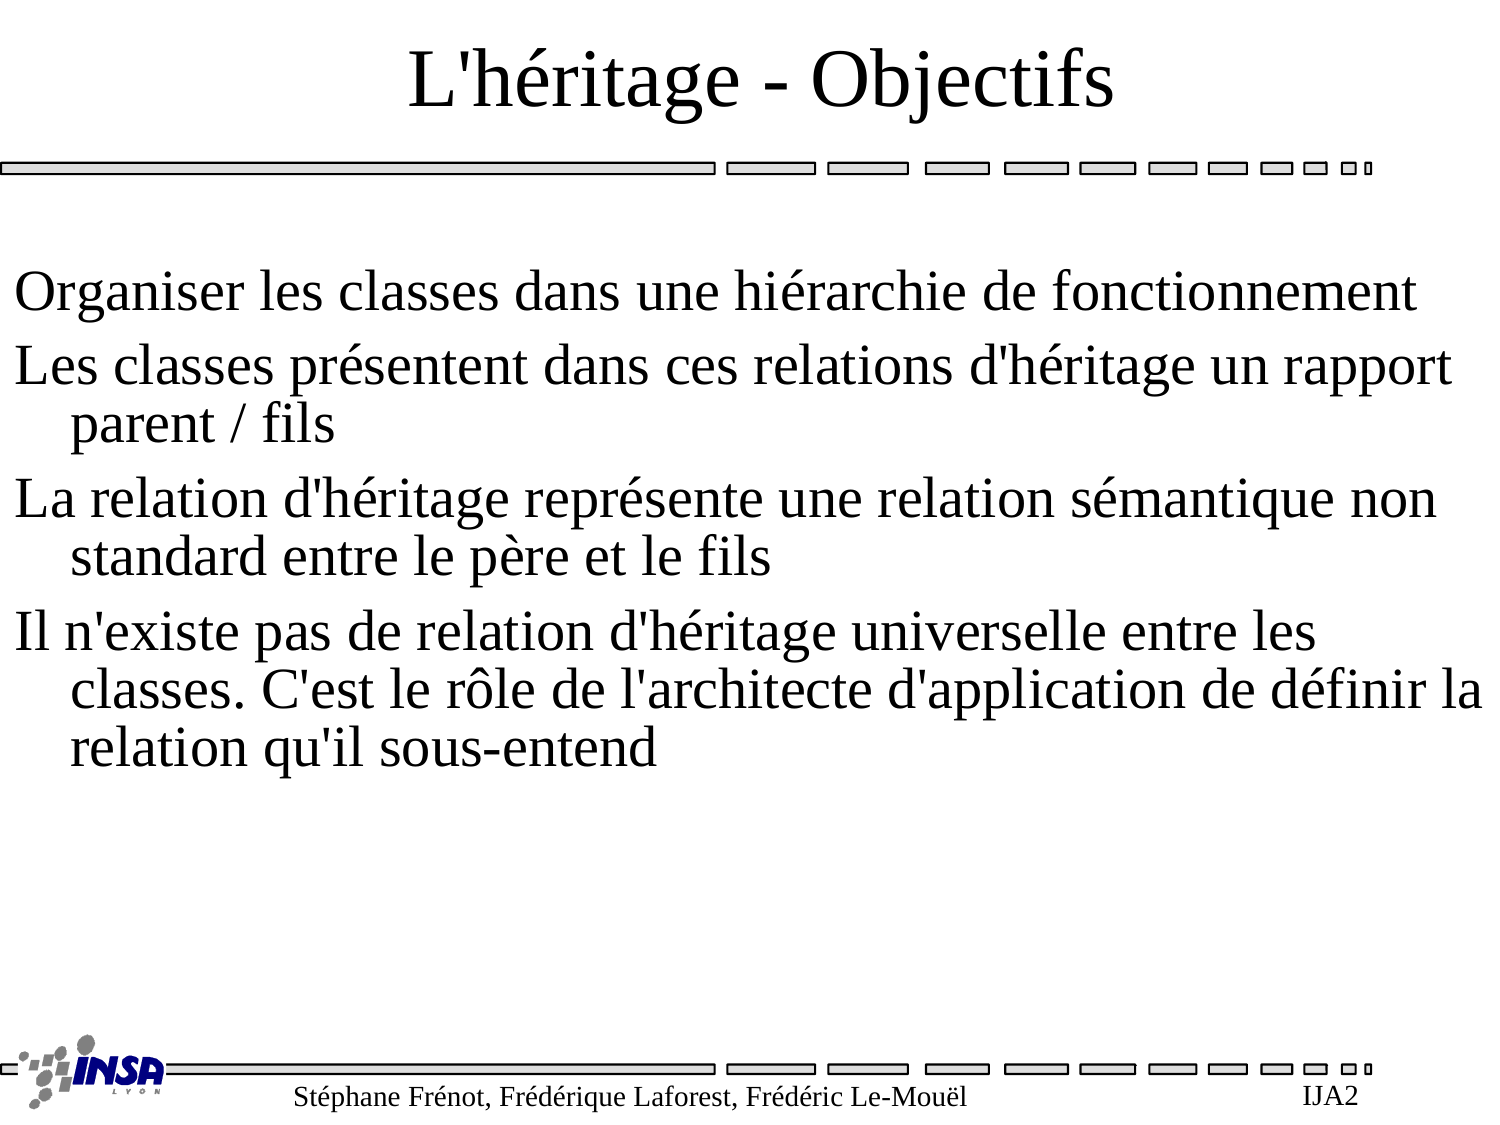

# L'héritage - Objectifs
Organiser les classes dans une hiérarchie de fonctionnement
Les classes présentent dans ces relations d'héritage un rapport parent / fils
La relation d'héritage représente une relation sémantique non standard entre le père et le fils
Il n'existe pas de relation d'héritage universelle entre les classes. C'est le rôle de l'architecte d'application de définir la relation qu'il sous-entend